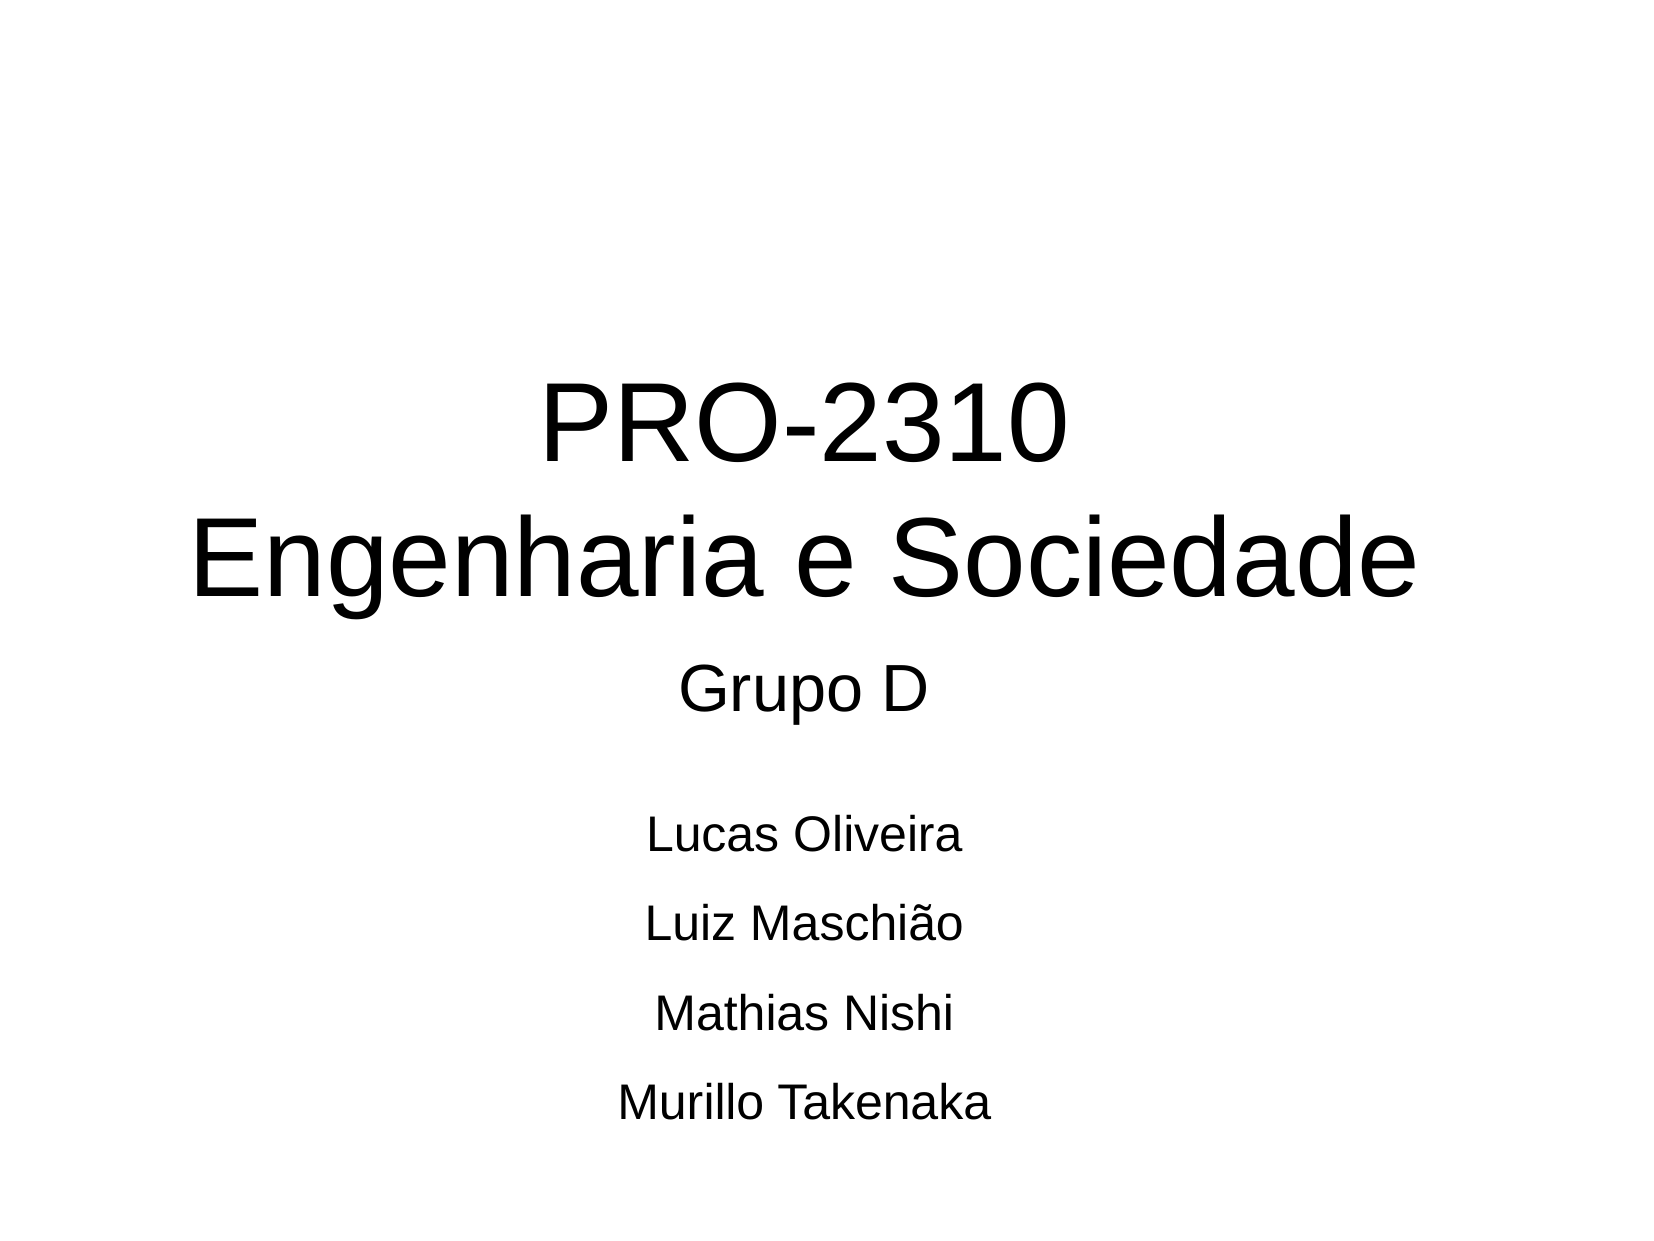

# PRO-2310 Engenharia e Sociedade
Grupo D
Lucas Oliveira
Luiz Maschião
Mathias Nishi
Murillo Takenaka